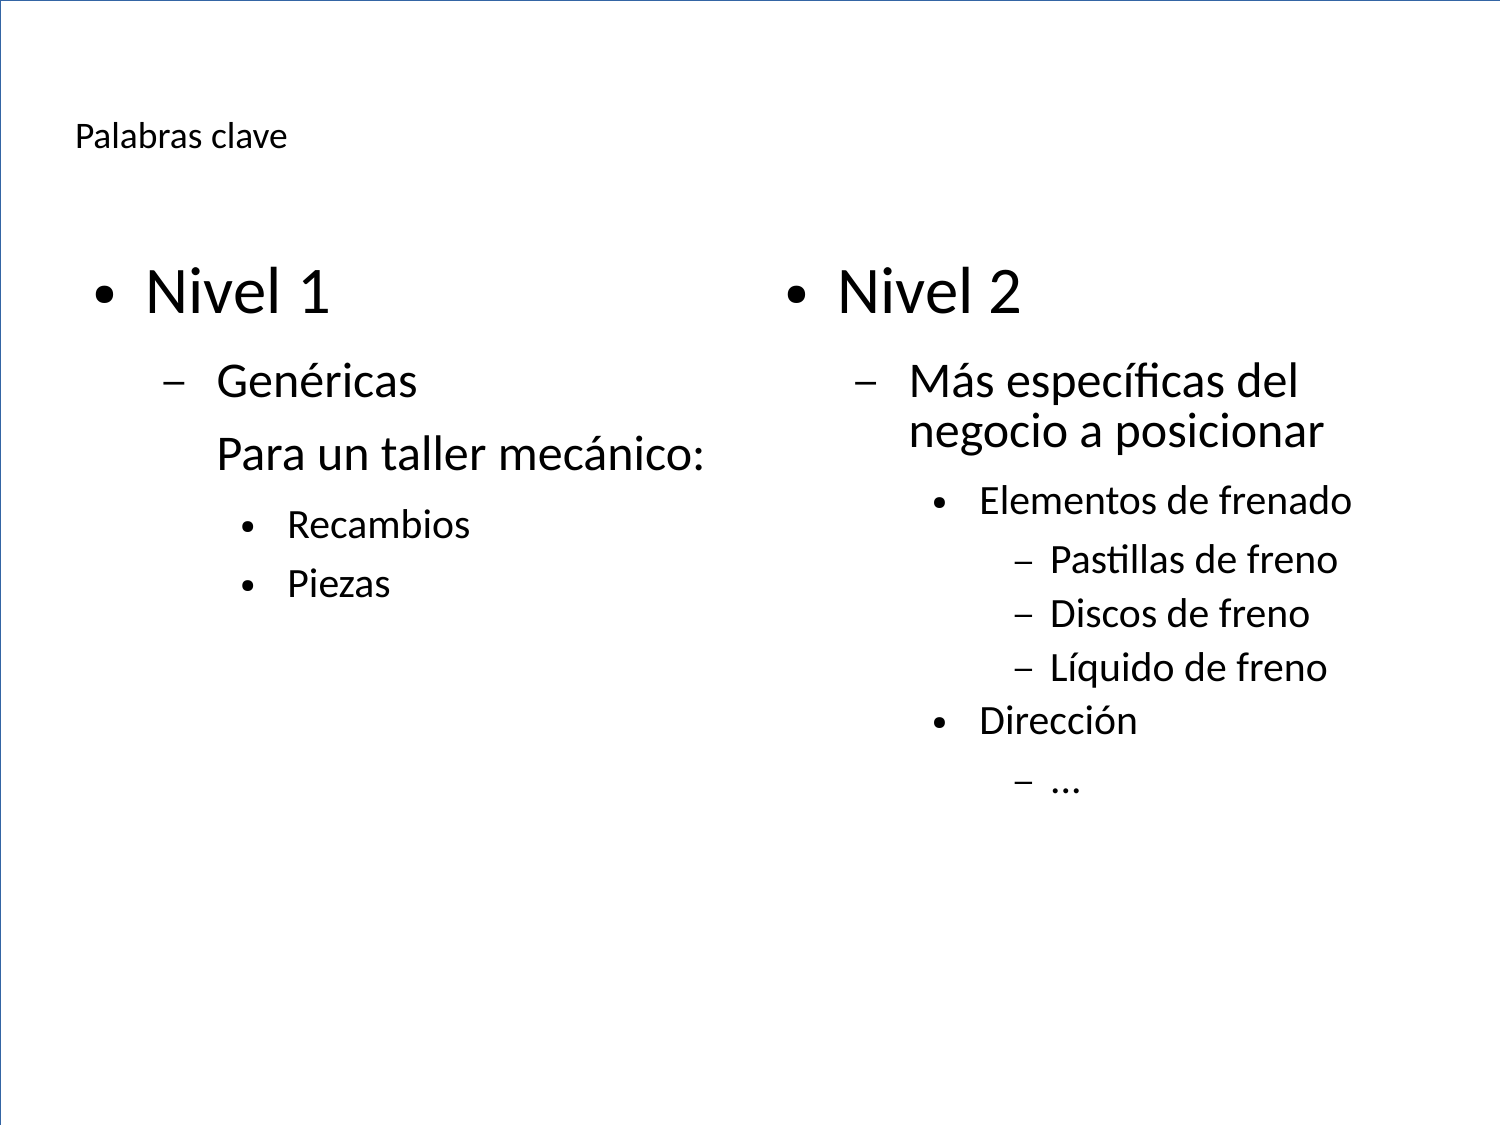

# Palabras clave
Nivel 1
Genéricas
Para un taller mecánico:
Recambios
Piezas
Nivel 2
Más específicas del negocio a posicionar
Elementos de frenado
Pastillas de freno
Discos de freno
Líquido de freno
Dirección
...